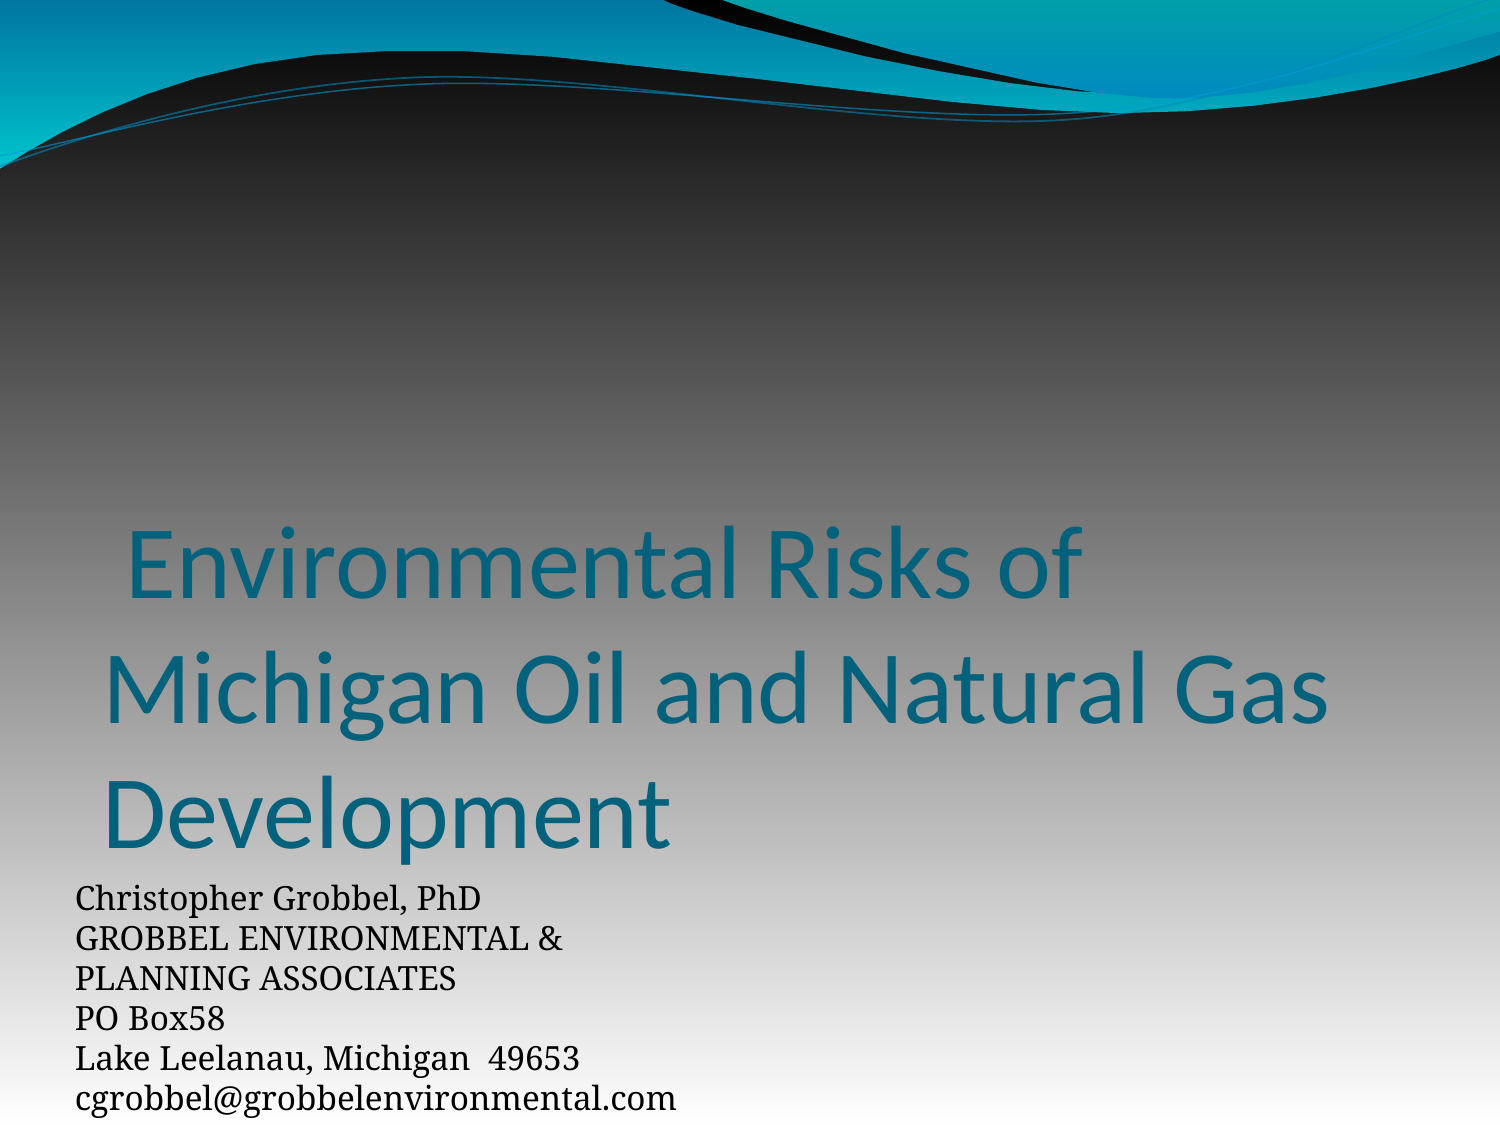

# Environmental Risks of Michigan Oil and Natural Gas Development
Christopher Grobbel, PhD
GROBBEL ENVIRONMENTAL &
PLANNING ASSOCIATES
PO Box58
Lake Leelanau, Michigan 49653
cgrobbel@grobbelenvironmental.com